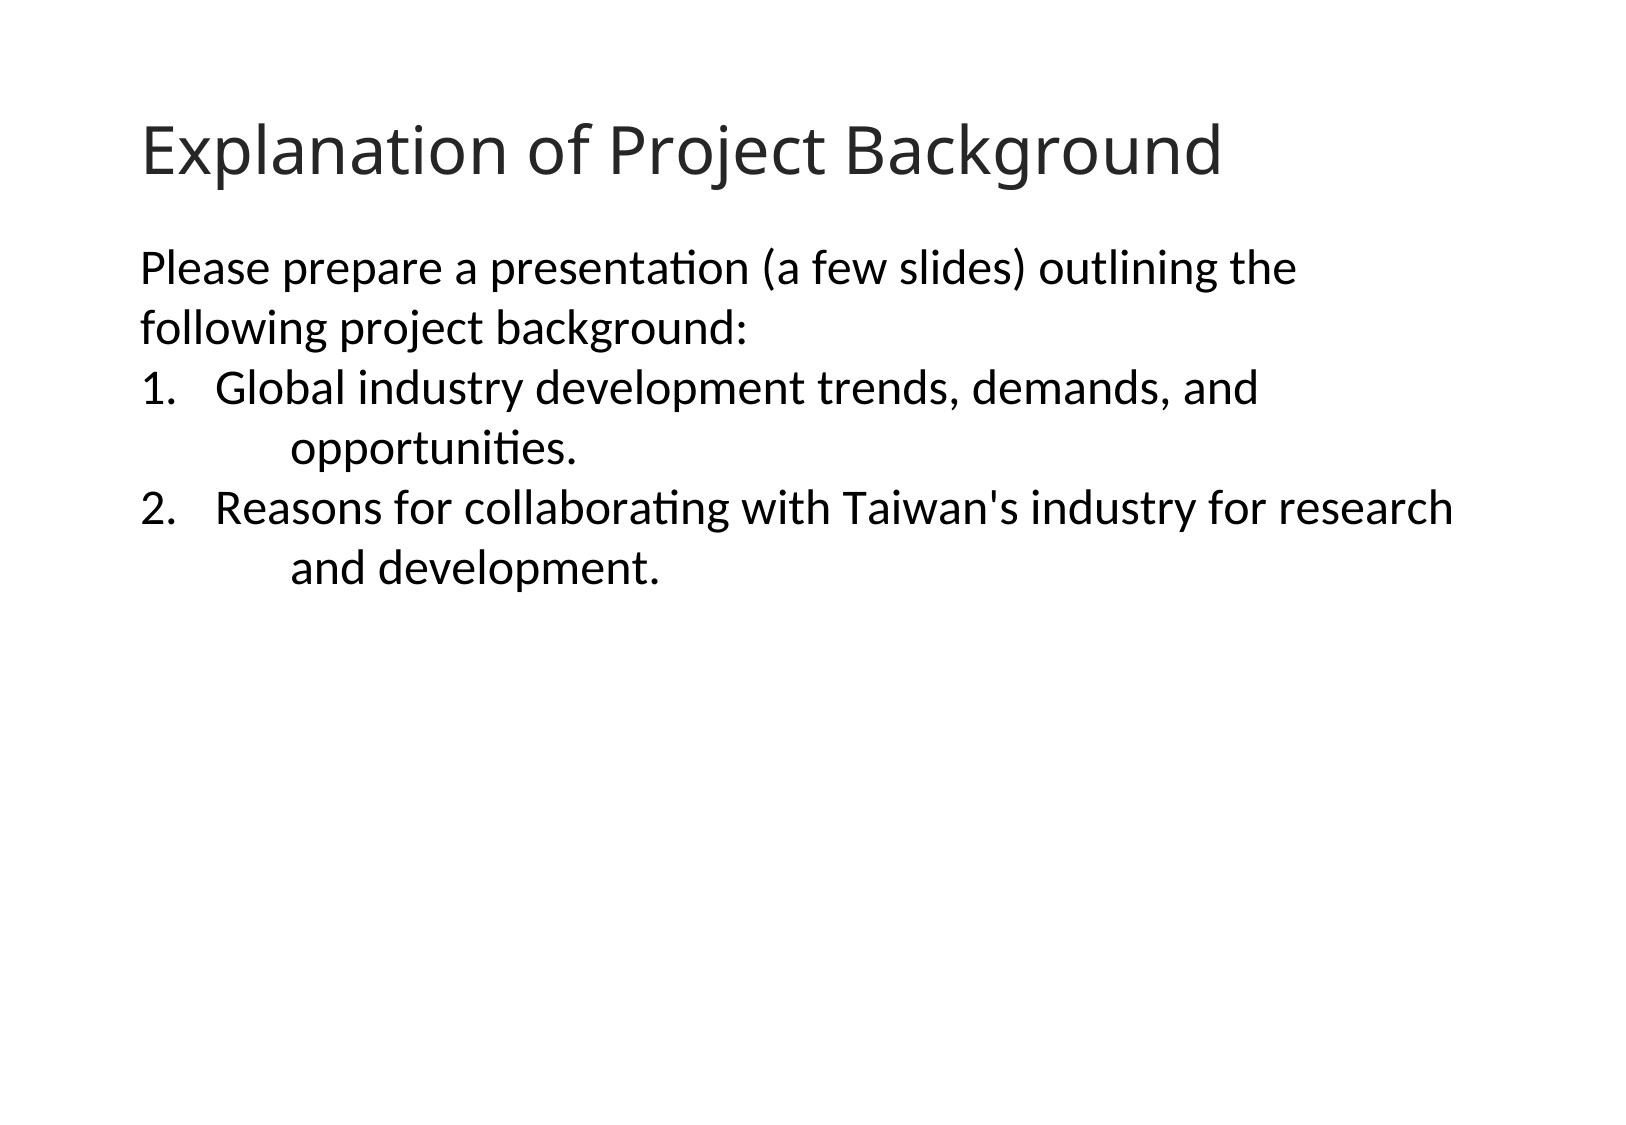

# Explanation of Project Background
Please prepare a presentation (a few slides) outlining the following project background:
Global industry development trends, demands, and opportunities.
Reasons for collaborating with Taiwan's industry for research and development.